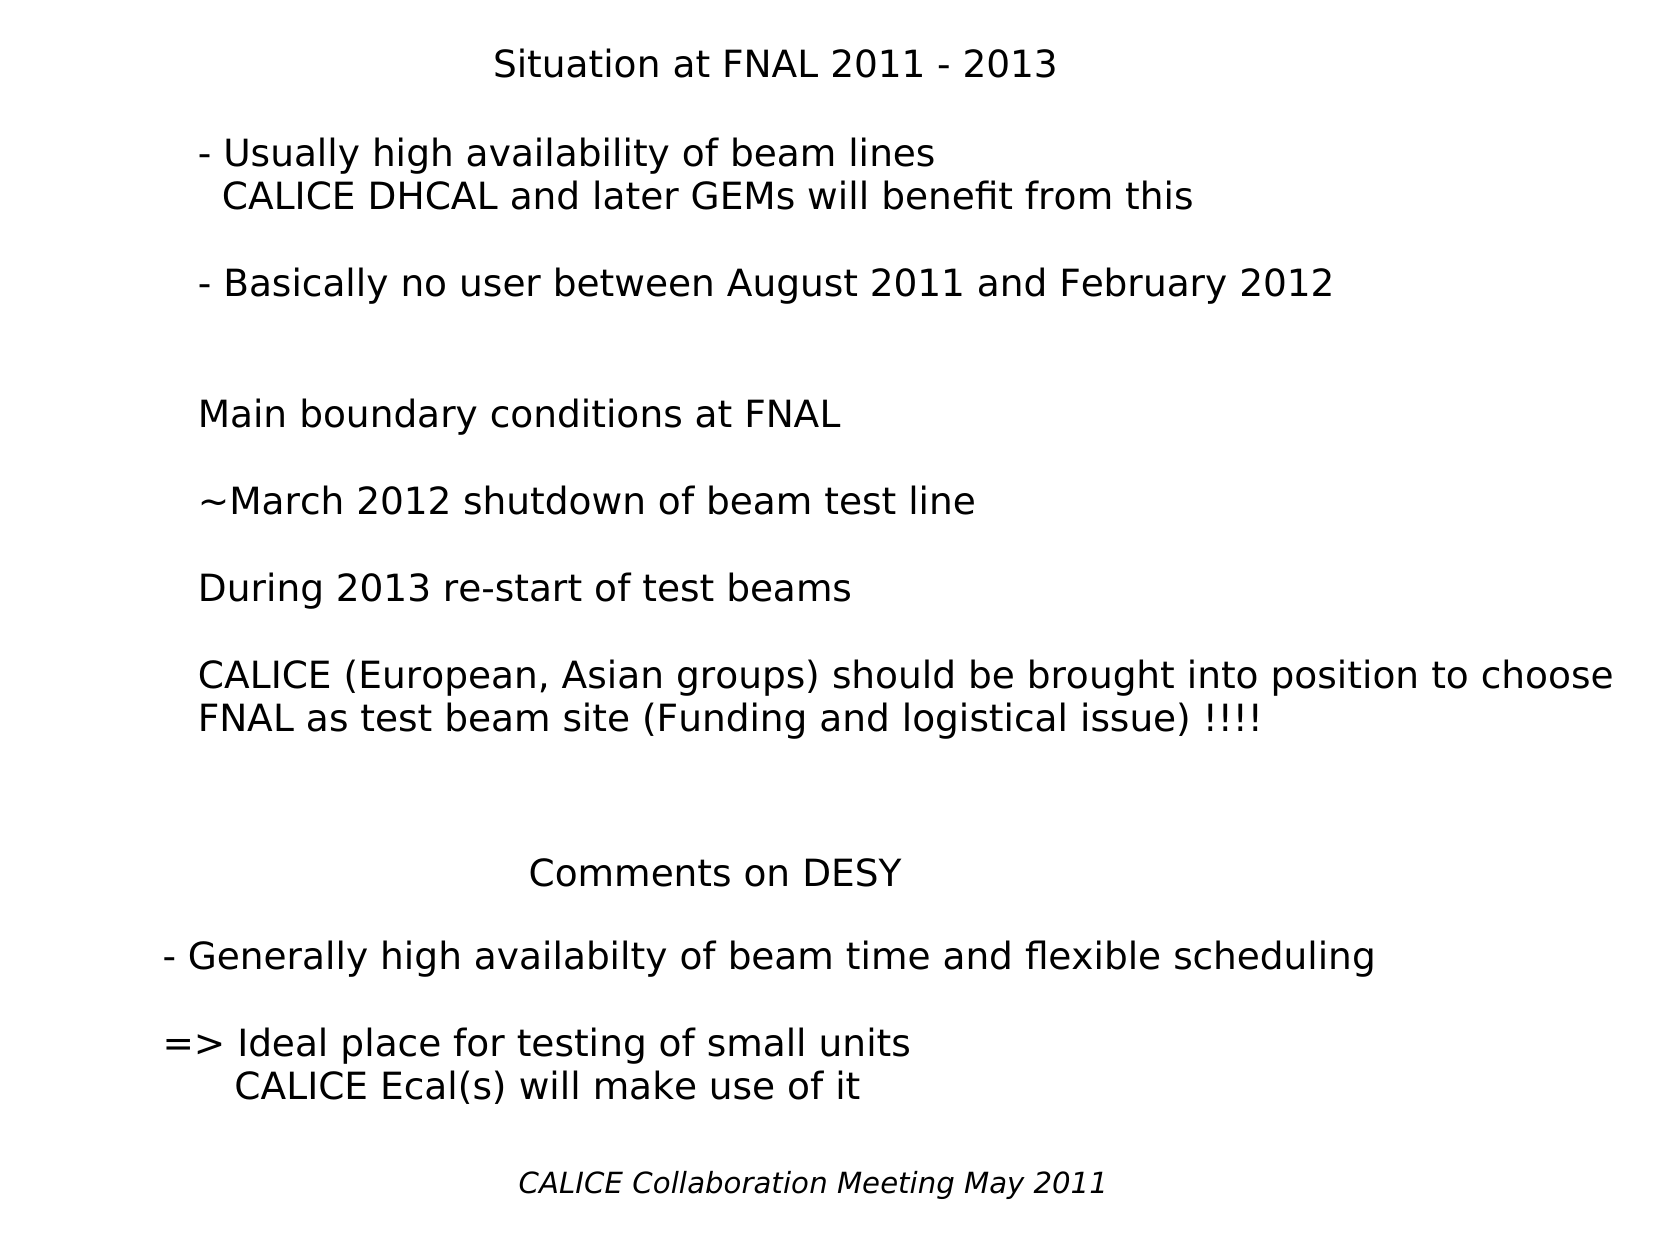

Situation at FNAL 2011 - 2013
- Usually high availability of beam lines
 CALICE DHCAL and later GEMs will benefit from this
- Basically no user between August 2011 and February 2012
Main boundary conditions at FNAL
~March 2012 shutdown of beam test line
During 2013 re-start of test beams
CALICE (European, Asian groups) should be brought into position to choose
FNAL as test beam site (Funding and logistical issue) !!!!
Comments on DESY
- Generally high availabilty of beam time and flexible scheduling
=> Ideal place for testing of small units
 CALICE Ecal(s) will make use of it